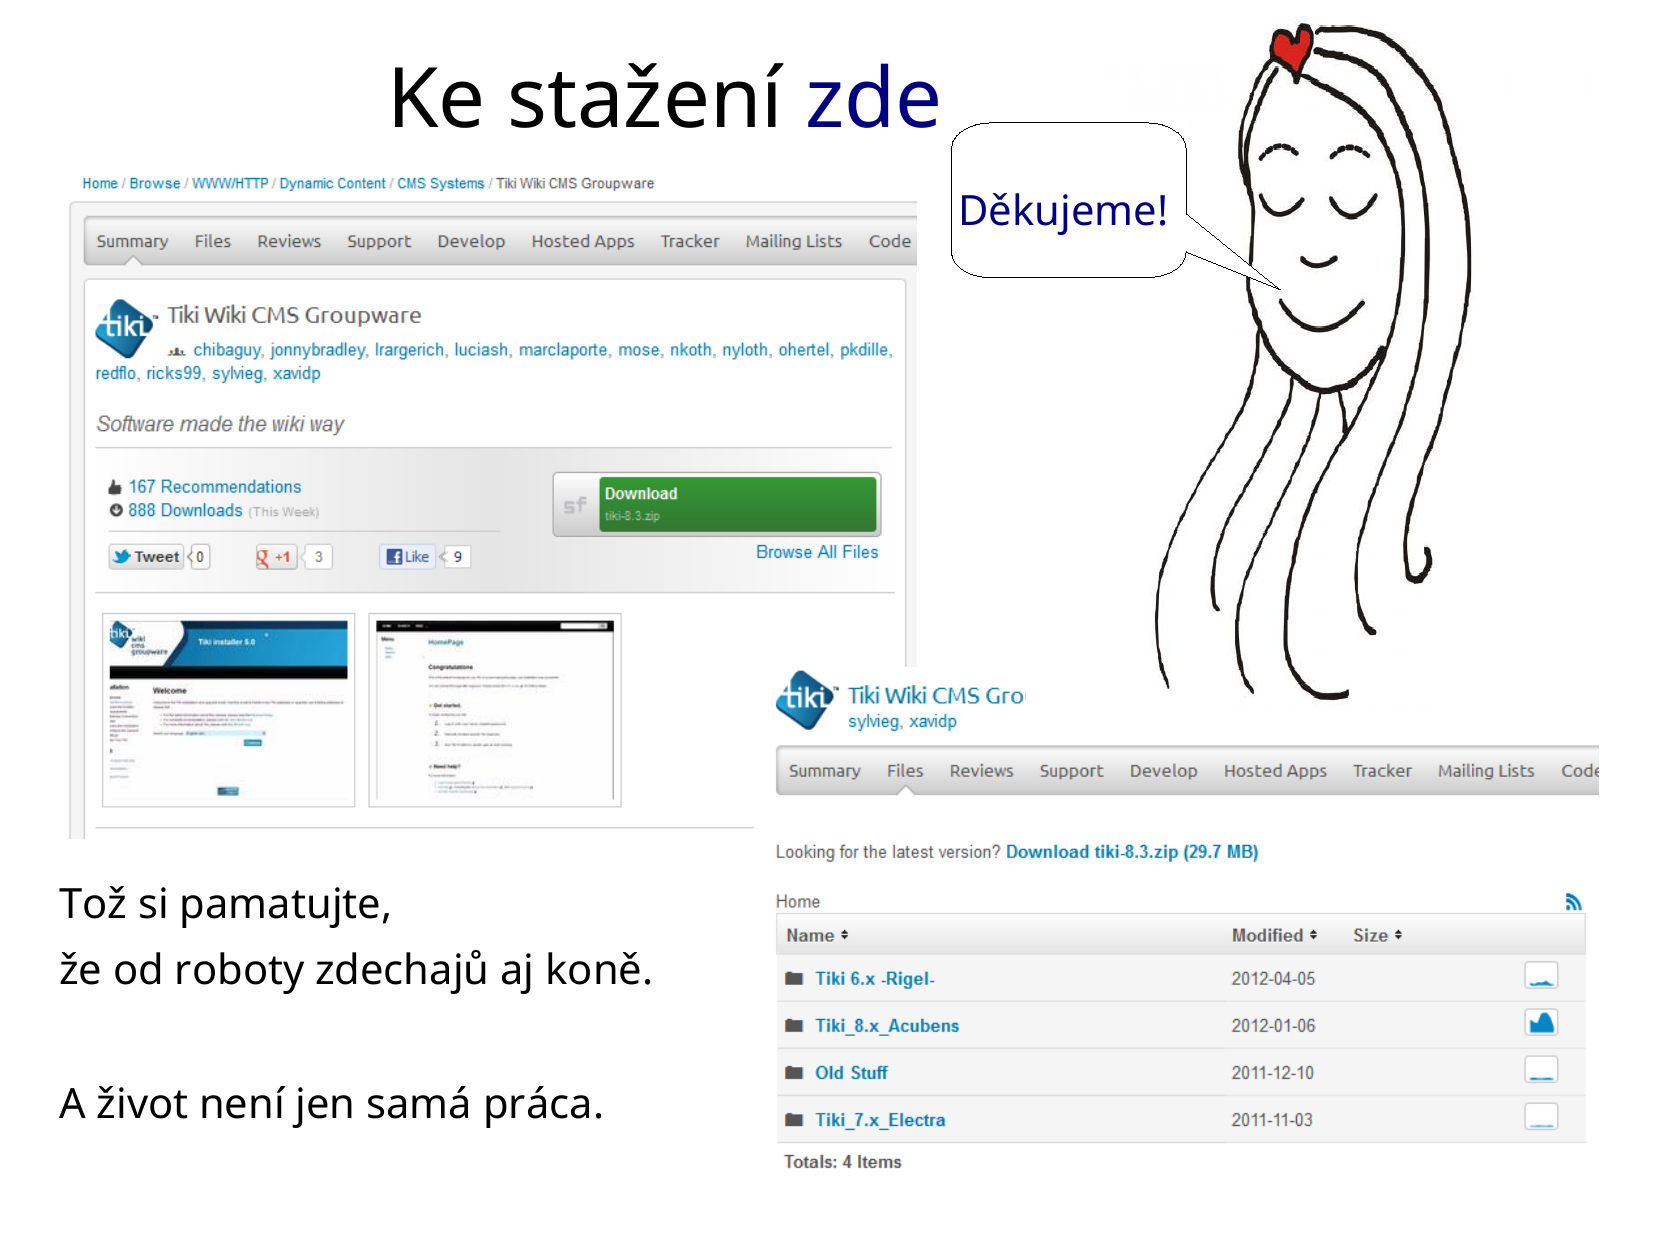

# Ke stažení zde
Děkujeme!
Tož si pamatujte,
že od roboty zdechajů aj koně.
A život není jen samá práca.